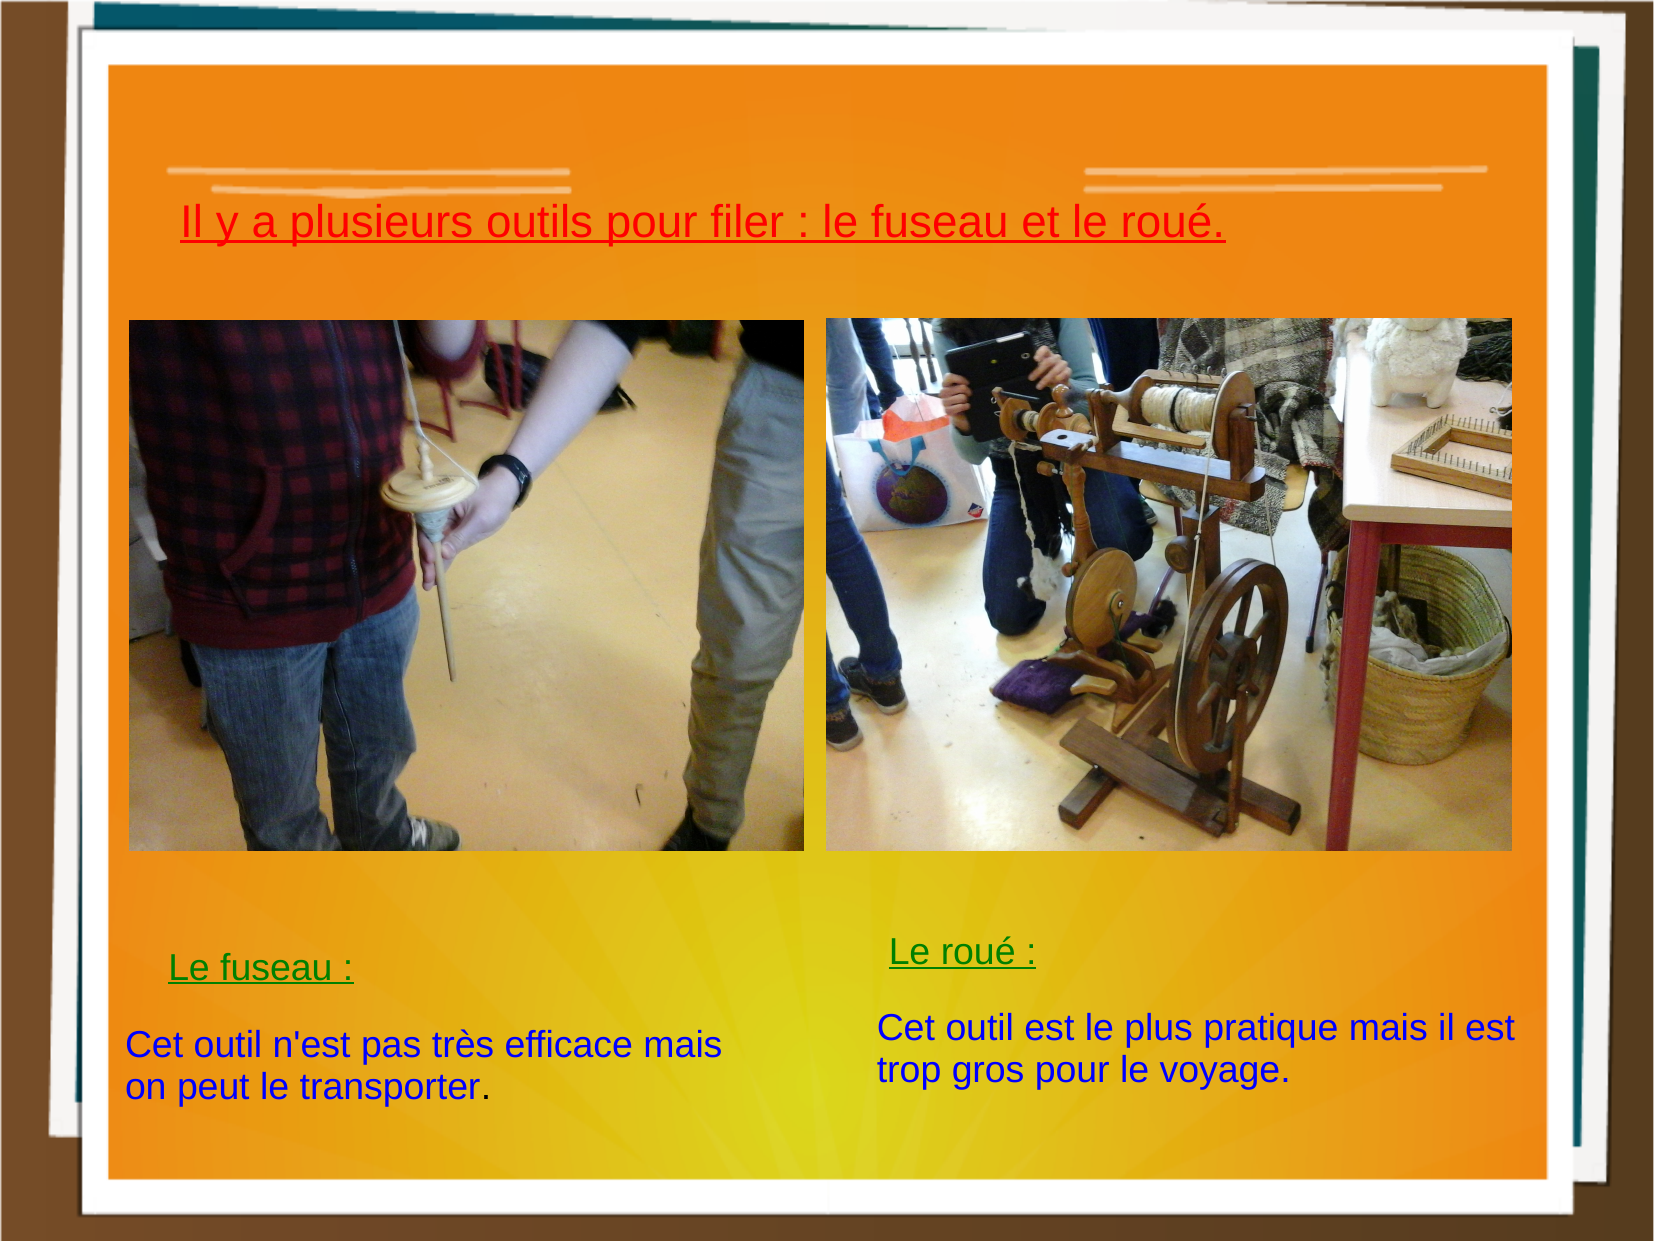

Il y a plusieurs outils pour filer : le fuseau et le roué.
Le roué :
Le fuseau :
Cet outil est le plus pratique mais il est trop gros pour le voyage.
Cet outil n'est pas très efficace mais on peut le transporter.